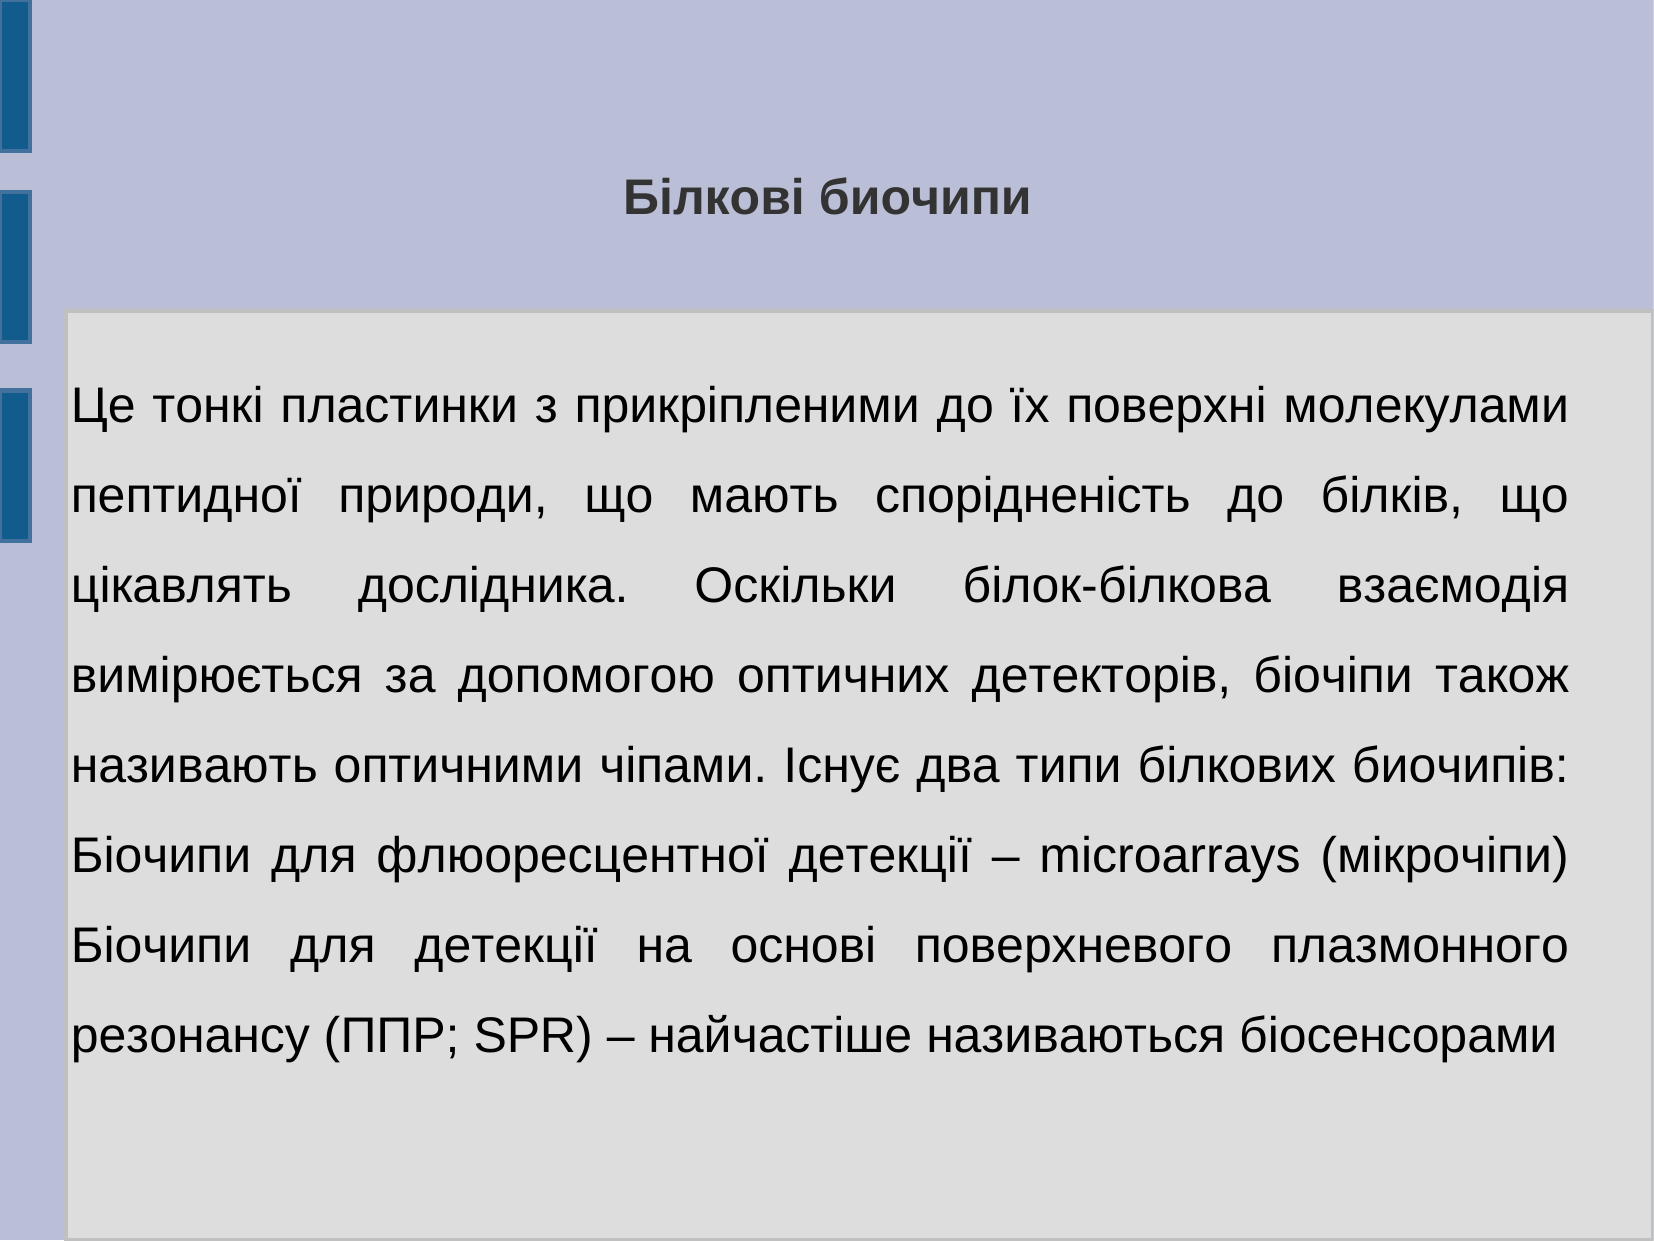

# Білкові биочипи
Це тонкі пластинки з прикріпленими до їх поверхні молекулами пептидної природи, що мають спорідненість до білків, що цікавлять дослідника. Оскільки білок-білкова взаємодія вимірюється за допомогою оптичних детекторів, біочіпи також називають оптичними чіпами. Існує два типи білкових биочипів: Біочипи для флюоресцентної детекції – microarrays (мікрочіпи) Біочипи для детекції на основі поверхневого плазмонного резонансу (ППР; SPR) – найчастіше називаються біосенсорами